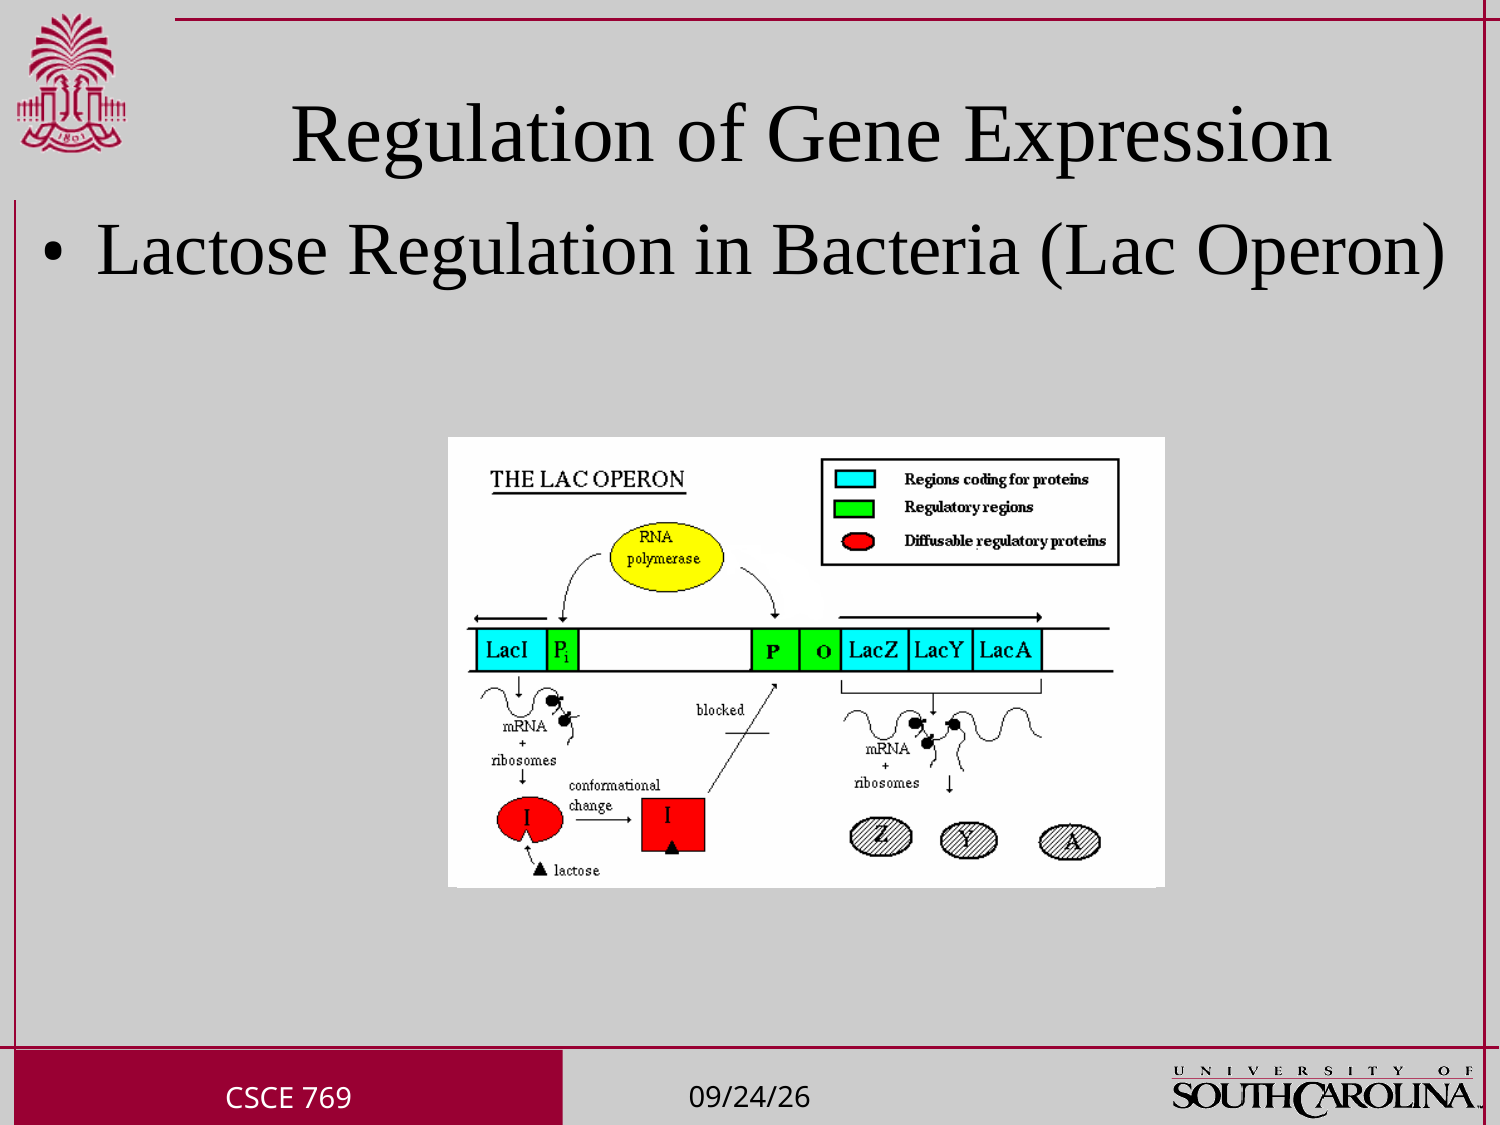

# Regulation of Gene Expression
Lactose Regulation in Bacteria (Lac Operon)‏